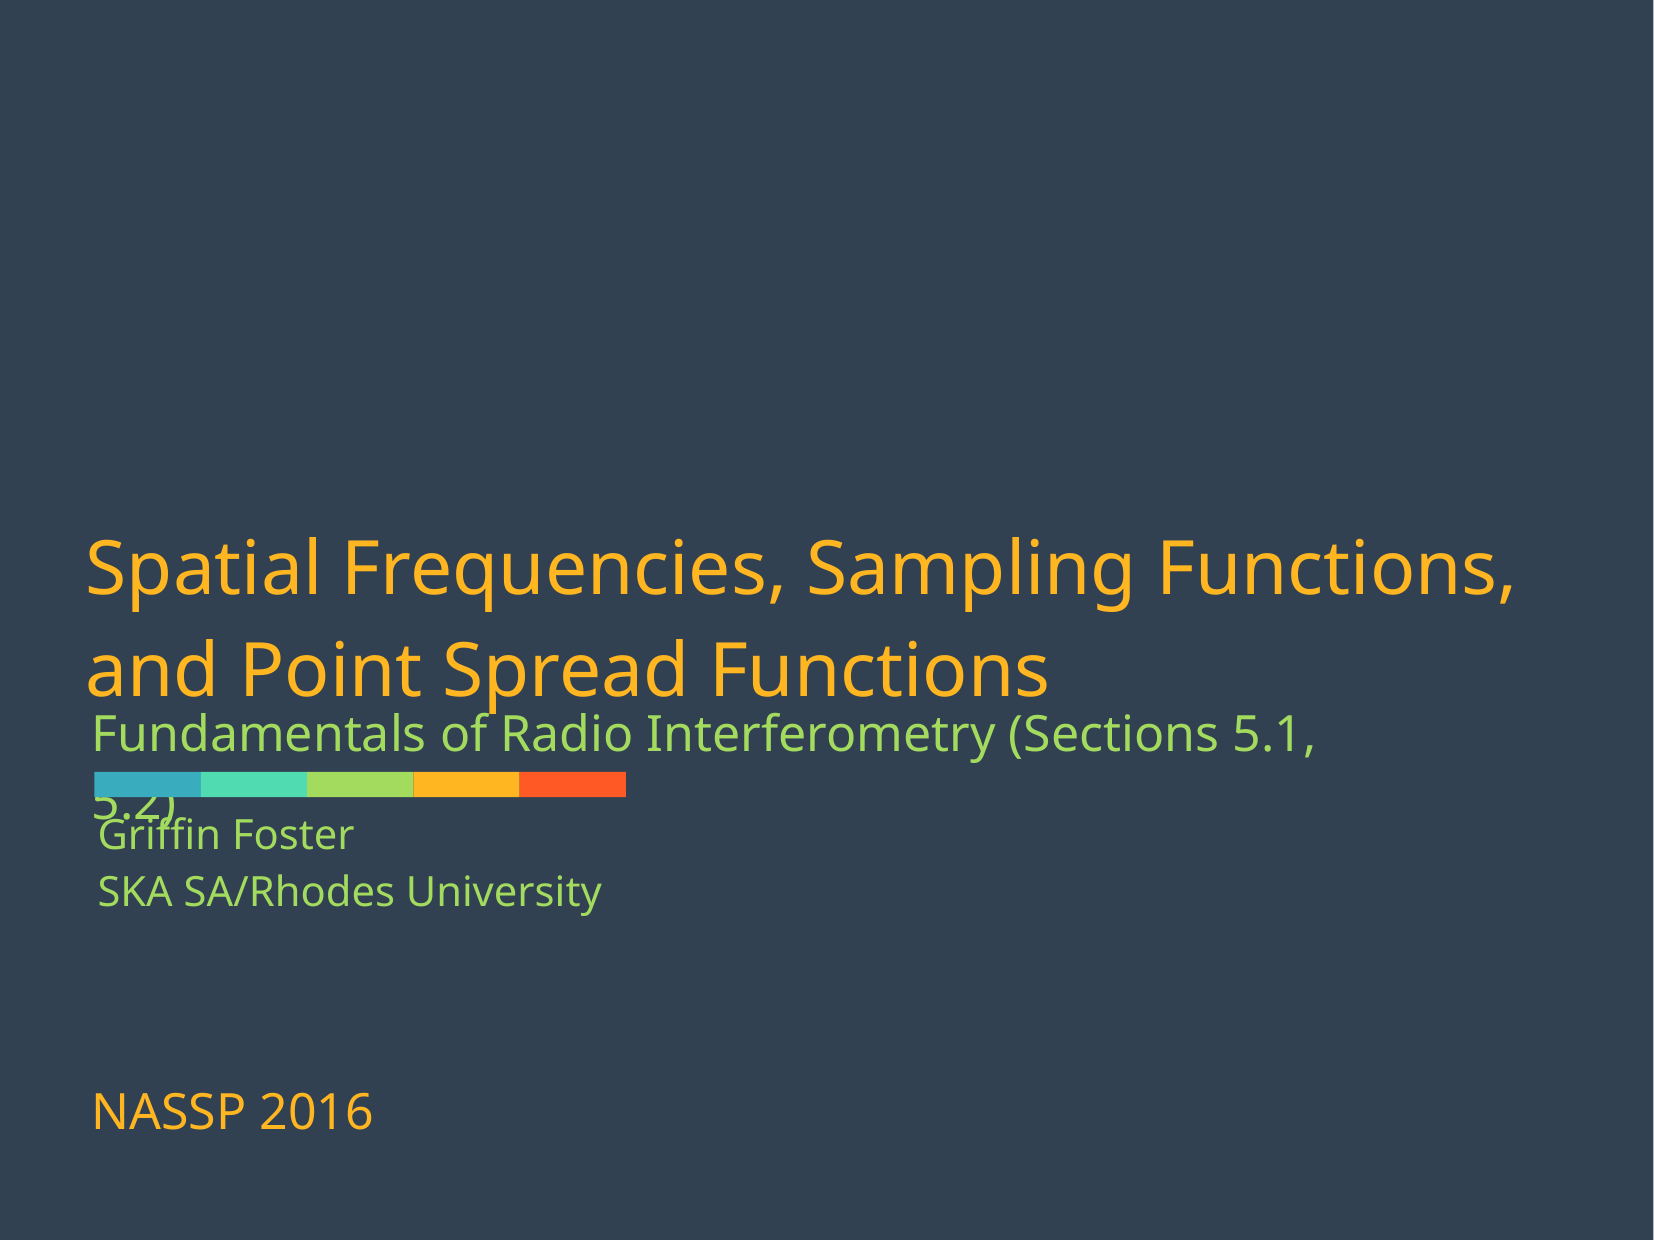

Spatial Frequencies, Sampling Functions, and Point Spread Functions
Fundamentals of Radio Interferometry (Sections 5.1, 5.2)
Griffin Foster
SKA SA/Rhodes University
NASSP 2016